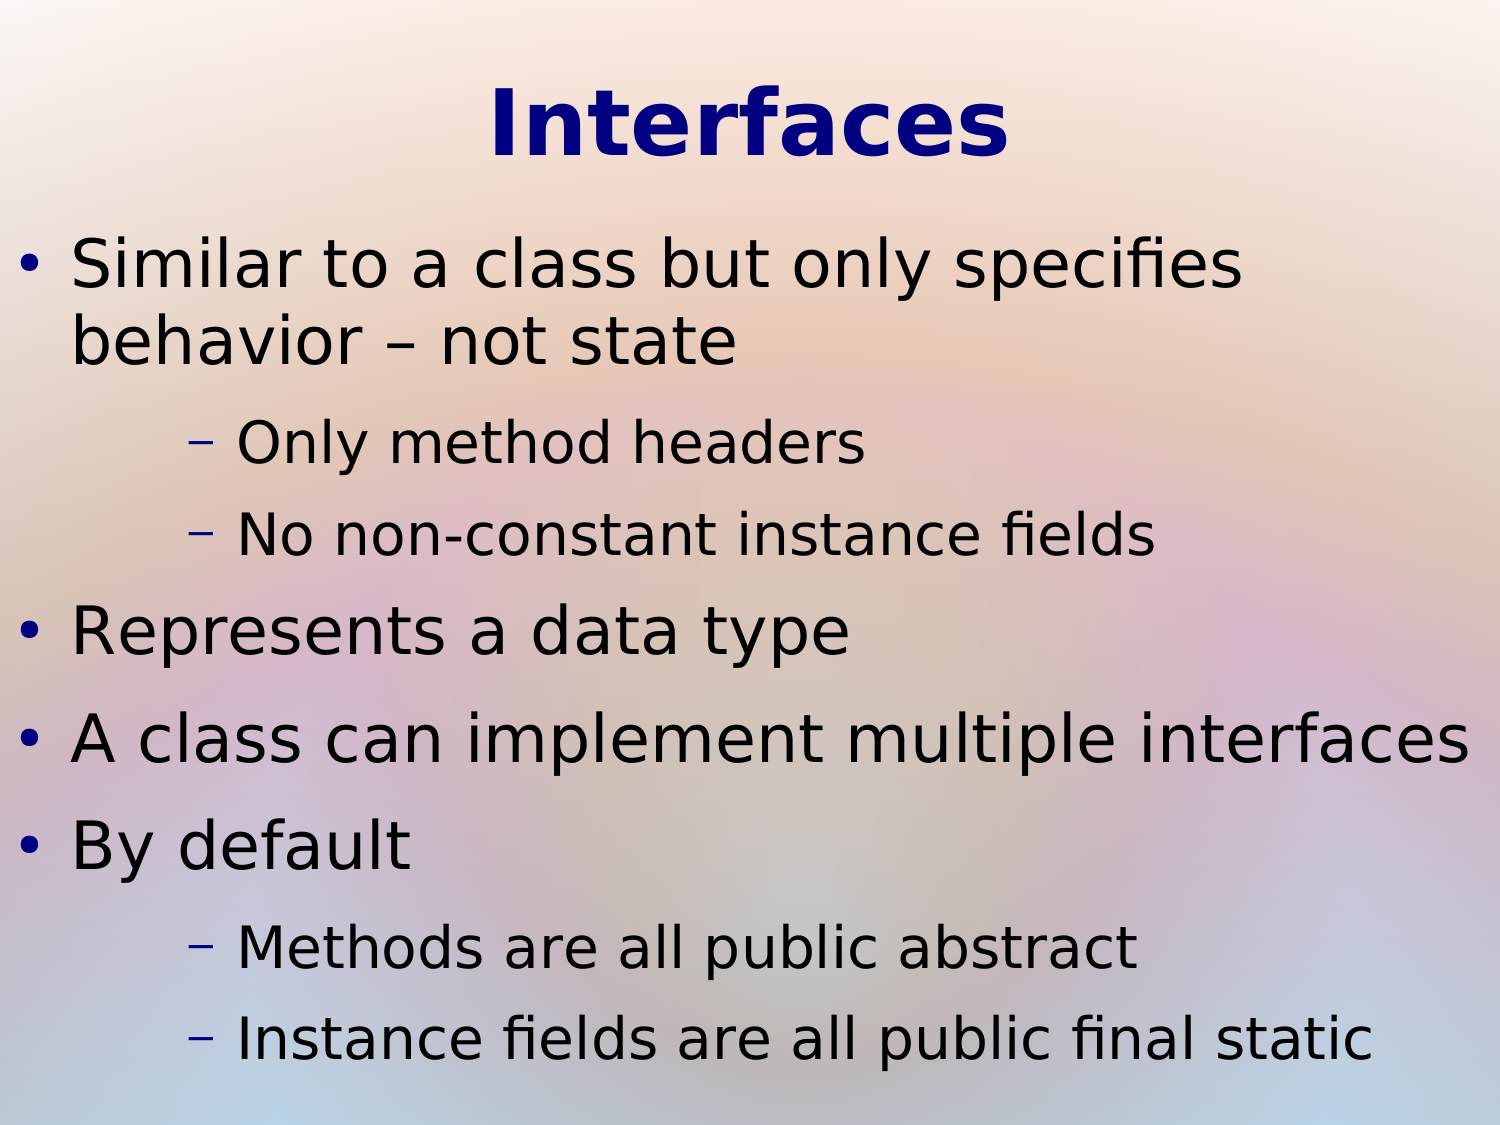

# Interfaces
Similar to a class but only specifies behavior – not state
Only method headers
No non-constant instance fields
Represents a data type
A class can implement multiple interfaces
By default
Methods are all public abstract
Instance fields are all public final static
Liang, Introduction to Java Programming, Seventh Edition, (c) 2009 Pearson Education, Inc. All rights reserved. 0136012671
13